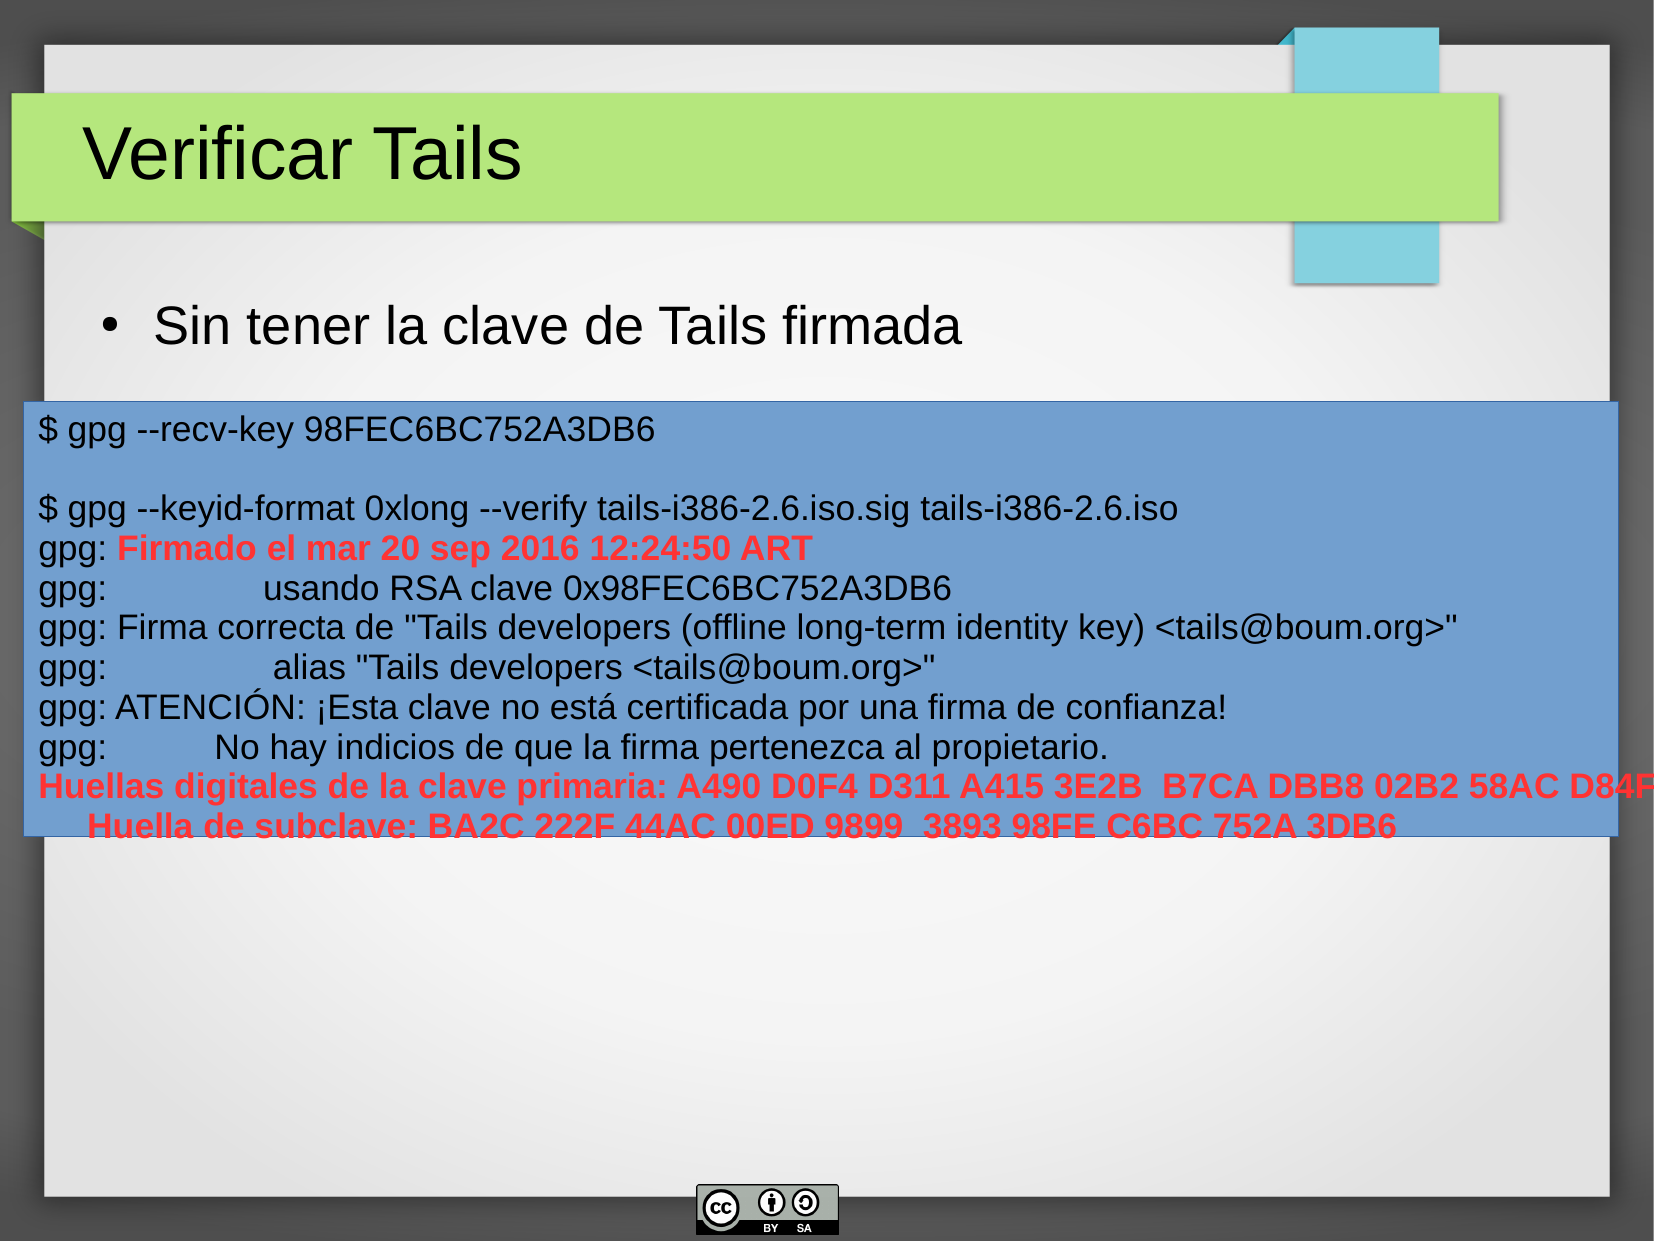

# Verificar Tails
Sin tener la clave de Tails firmada
$ gpg --recv-key 98FEC6BC752A3DB6
$ gpg --keyid-format 0xlong --verify tails-i386-2.6.iso.sig tails-i386-2.6.iso
gpg: Firmado el mar 20 sep 2016 12:24:50 ART
gpg: usando RSA clave 0x98FEC6BC752A3DB6
gpg: Firma correcta de "Tails developers (offline long-term identity key) <tails@boum.org>"
gpg: alias "Tails developers <tails@boum.org>"
gpg: ATENCIÓN: ¡Esta clave no está certificada por una firma de confianza!
gpg: No hay indicios de que la firma pertenezca al propietario.
Huellas digitales de la clave primaria: A490 D0F4 D311 A415 3E2B B7CA DBB8 02B2 58AC D84F
 Huella de subclave: BA2C 222F 44AC 00ED 9899 3893 98FE C6BC 752A 3DB6